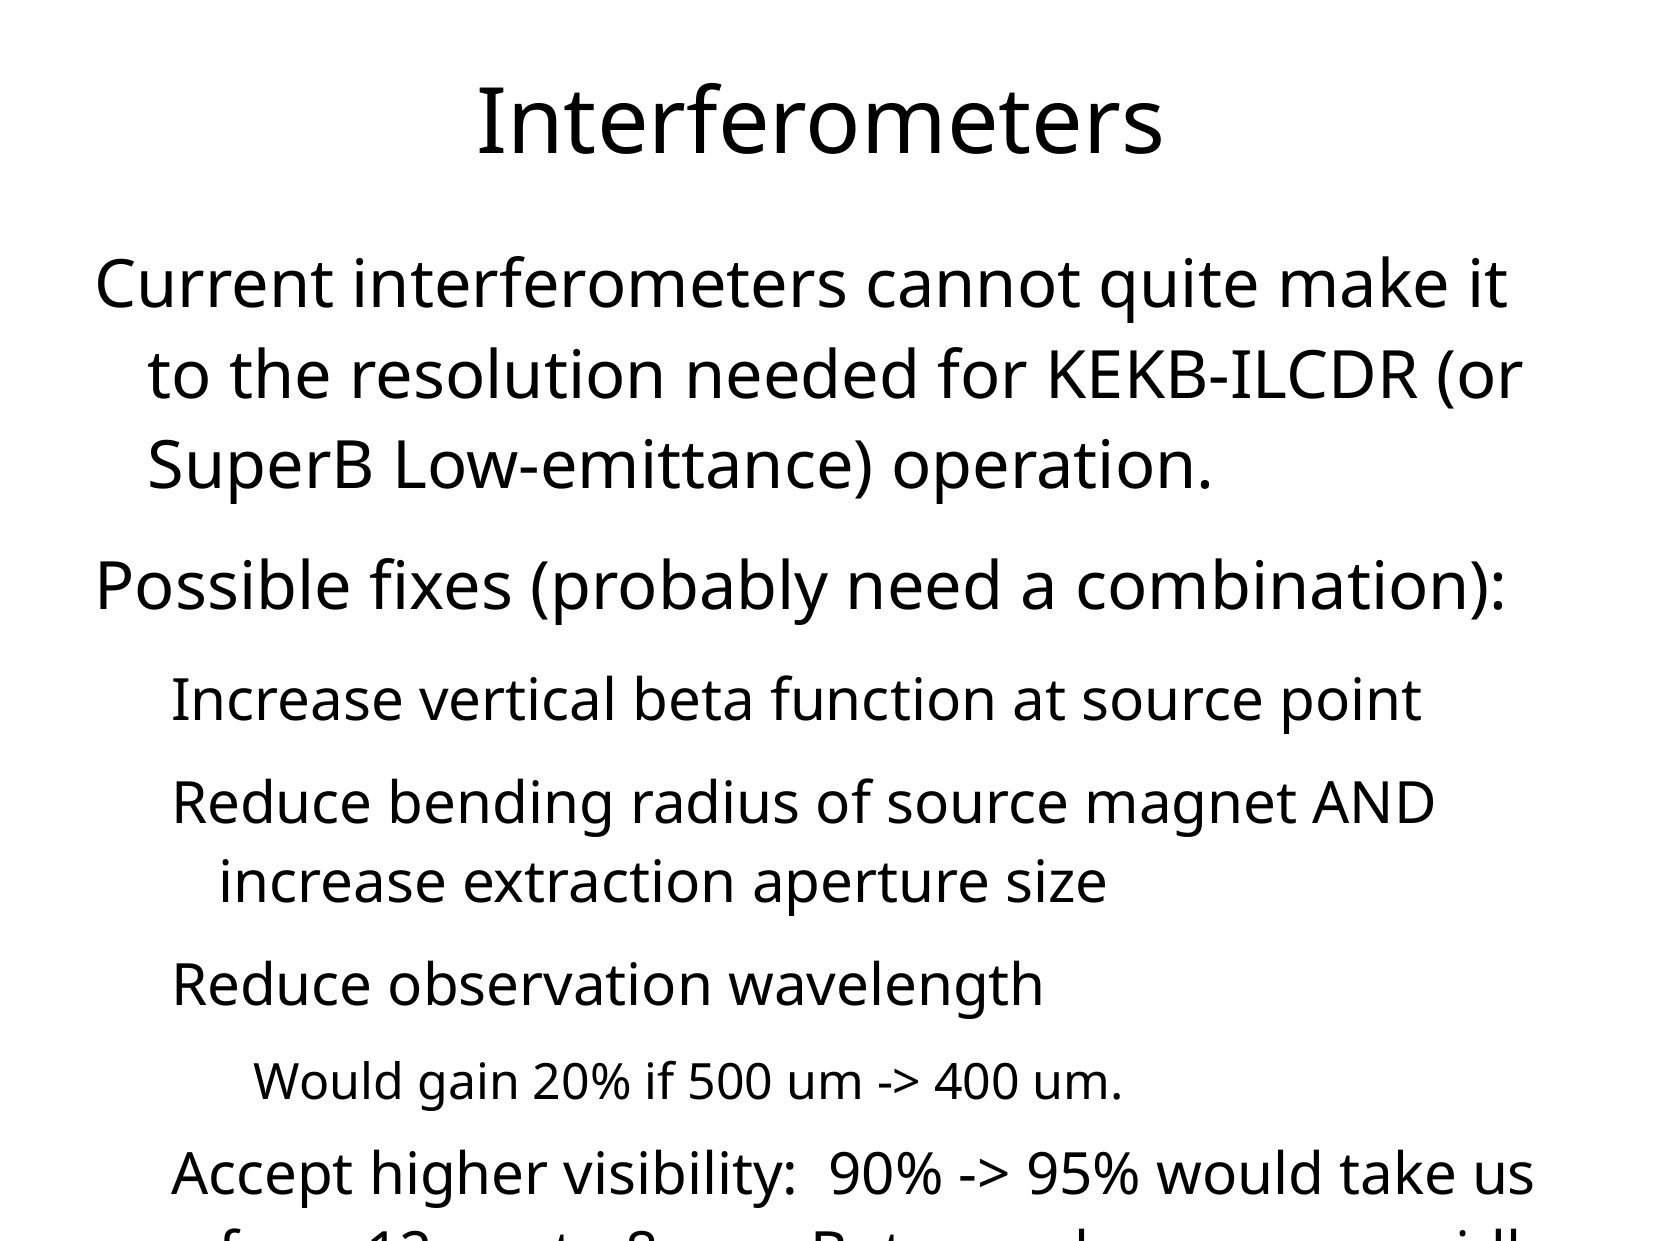

# Interferometers
Current interferometers cannot quite make it to the resolution needed for KEKB-ILCDR (or SuperB Low-emittance) operation.
Possible fixes (probably need a combination):
Increase vertical beta function at source point
Reduce bending radius of source magnet AND increase extraction aperture size
Reduce observation wavelength
Would gain 20% if 500 um -> 400 um.
Accept higher visibility: 90% -> 95% would take us from 12 um to 8 um. But error bars grow rapidly.